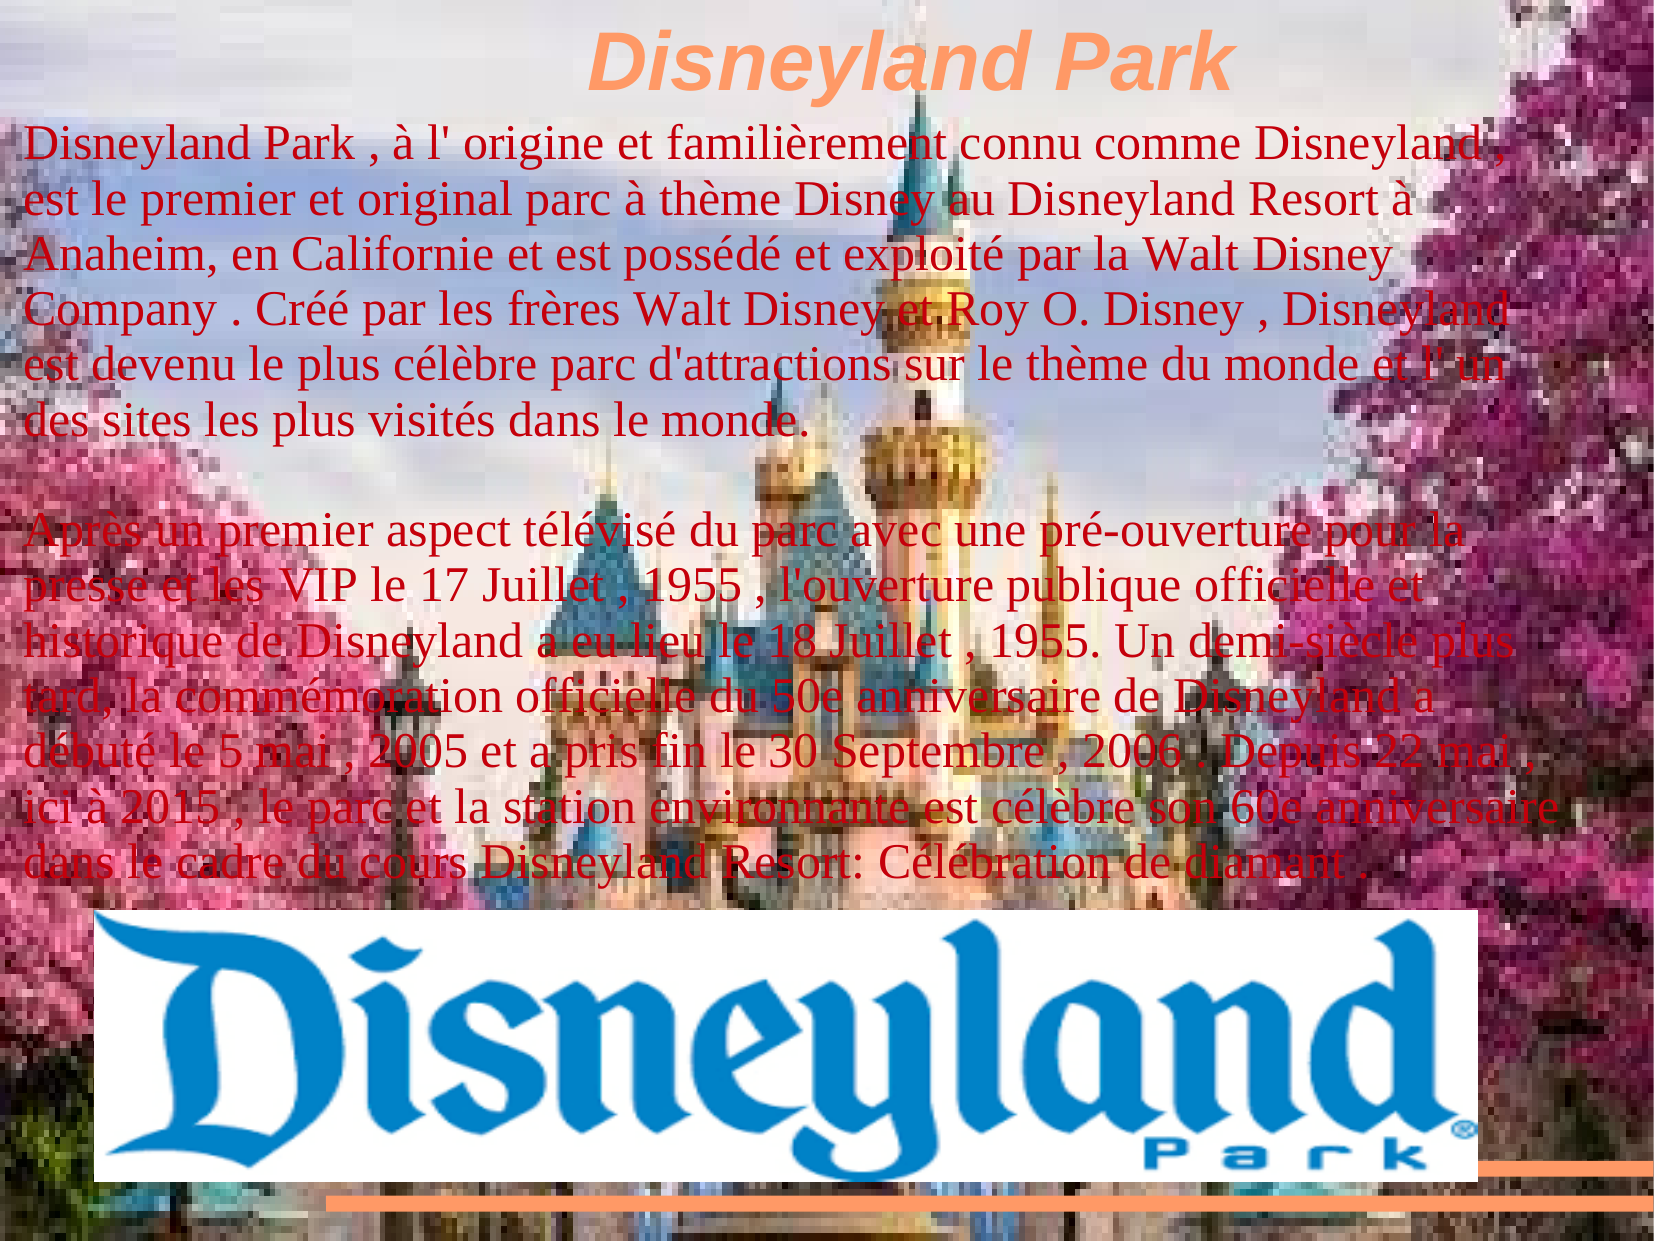

# Disneyland Park
Disneyland Park , à l' origine et familièrement connu comme Disneyland , est le premier et original parc à thème Disney au Disneyland Resort à Anaheim, en Californie et est possédé et exploité par la Walt Disney Company . Créé par les frères Walt Disney et Roy O. Disney , Disneyland est devenu le plus célèbre parc d'attractions sur le thème du monde et l' un des sites les plus visités dans le monde.
Après un premier aspect télévisé du parc avec une pré-ouverture pour la presse et les VIP le 17 Juillet , 1955 , l'ouverture publique officielle et historique de Disneyland a eu lieu le 18 Juillet , 1955. Un demi-siècle plus tard, la commémoration officielle du 50e anniversaire de Disneyland a débuté le 5 mai , 2005 et a pris fin le 30 Septembre , 2006 . Depuis 22 mai , ici à 2015 , le parc et la station environnante est célèbre son 60e anniversaire dans le cadre du cours Disneyland Resort: Célébration de diamant .